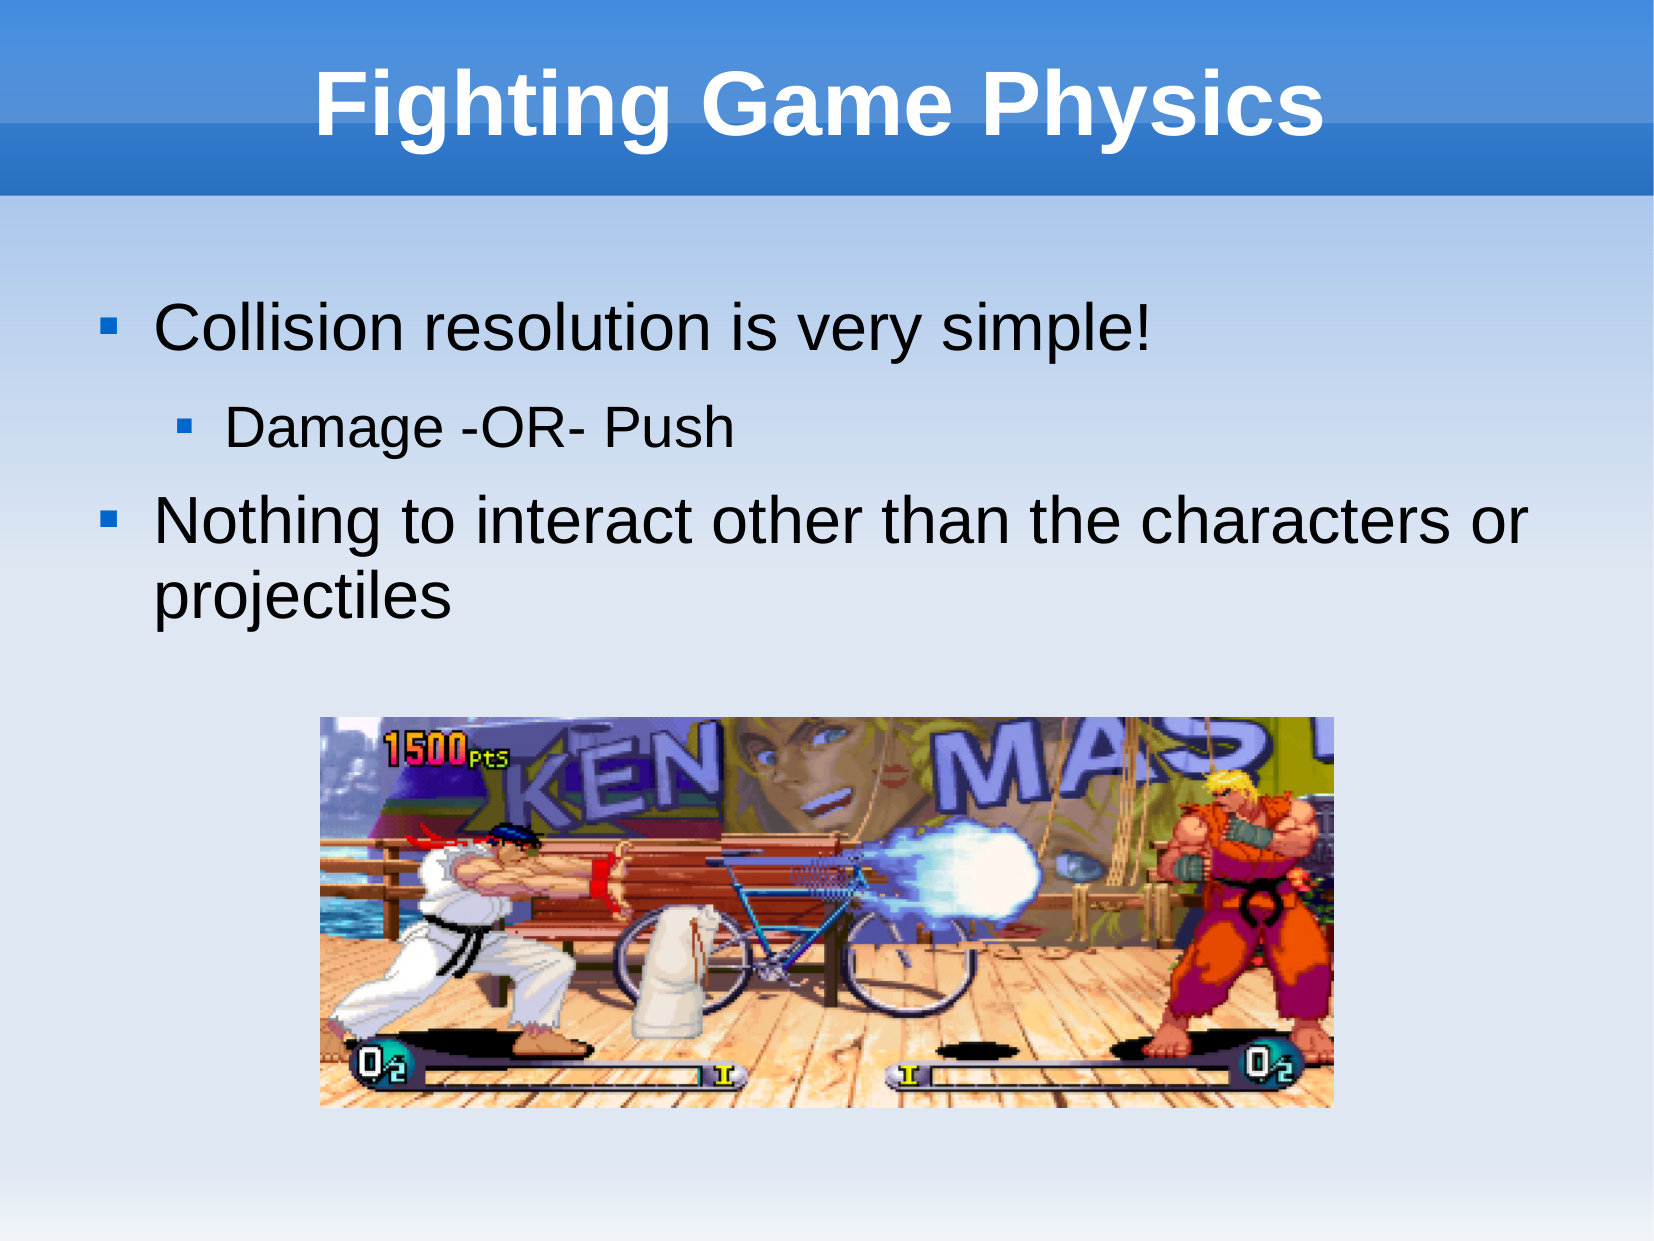

# Fighting Game Physics
Collision resolution is very simple!
Damage -OR- Push
Nothing to interact other than the characters or projectiles